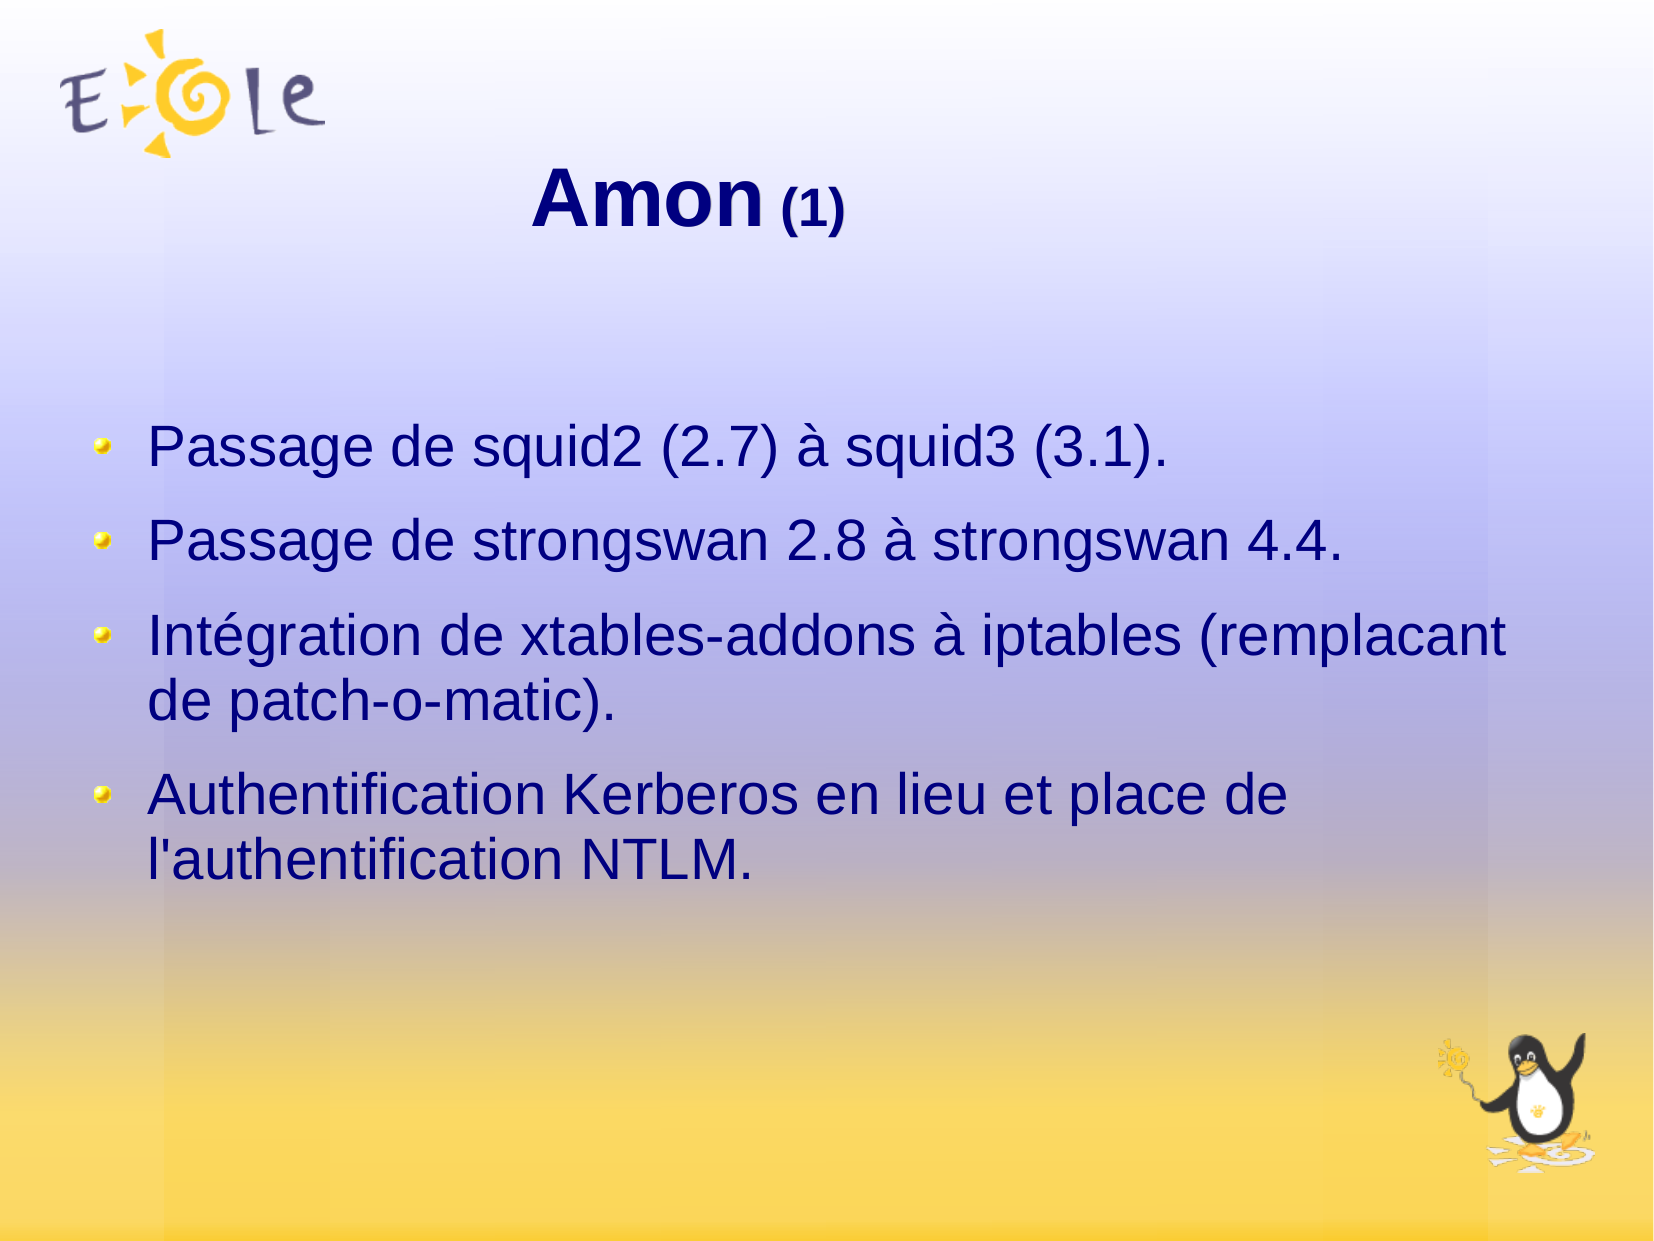

Amon (1)
# Passage de squid2 (2.7) à squid3 (3.1).
Passage de strongswan 2.8 à strongswan 4.4.
Intégration de xtables-addons à iptables (remplacant de patch-o-matic).
Authentification Kerberos en lieu et place de l'authentification NTLM.